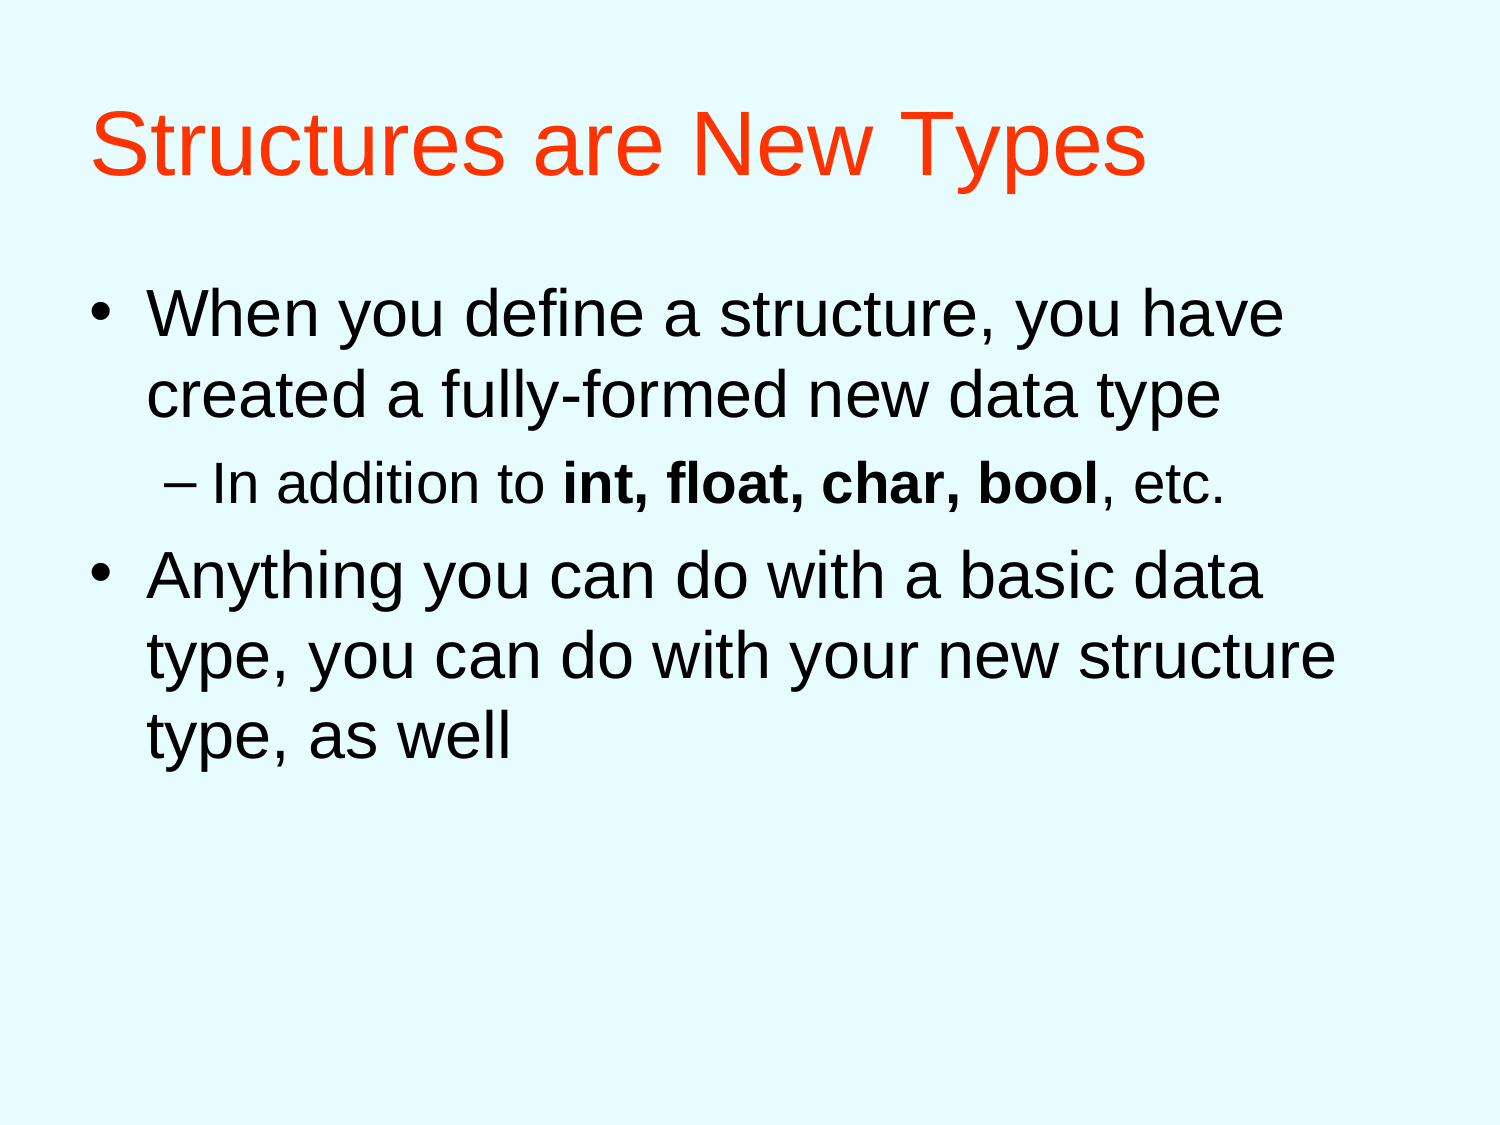

# Structures are New Types
When you define a structure, you have created a fully-formed new data type
In addition to int, float, char, bool, etc.
Anything you can do with a basic data type, you can do with your new structure type, as well